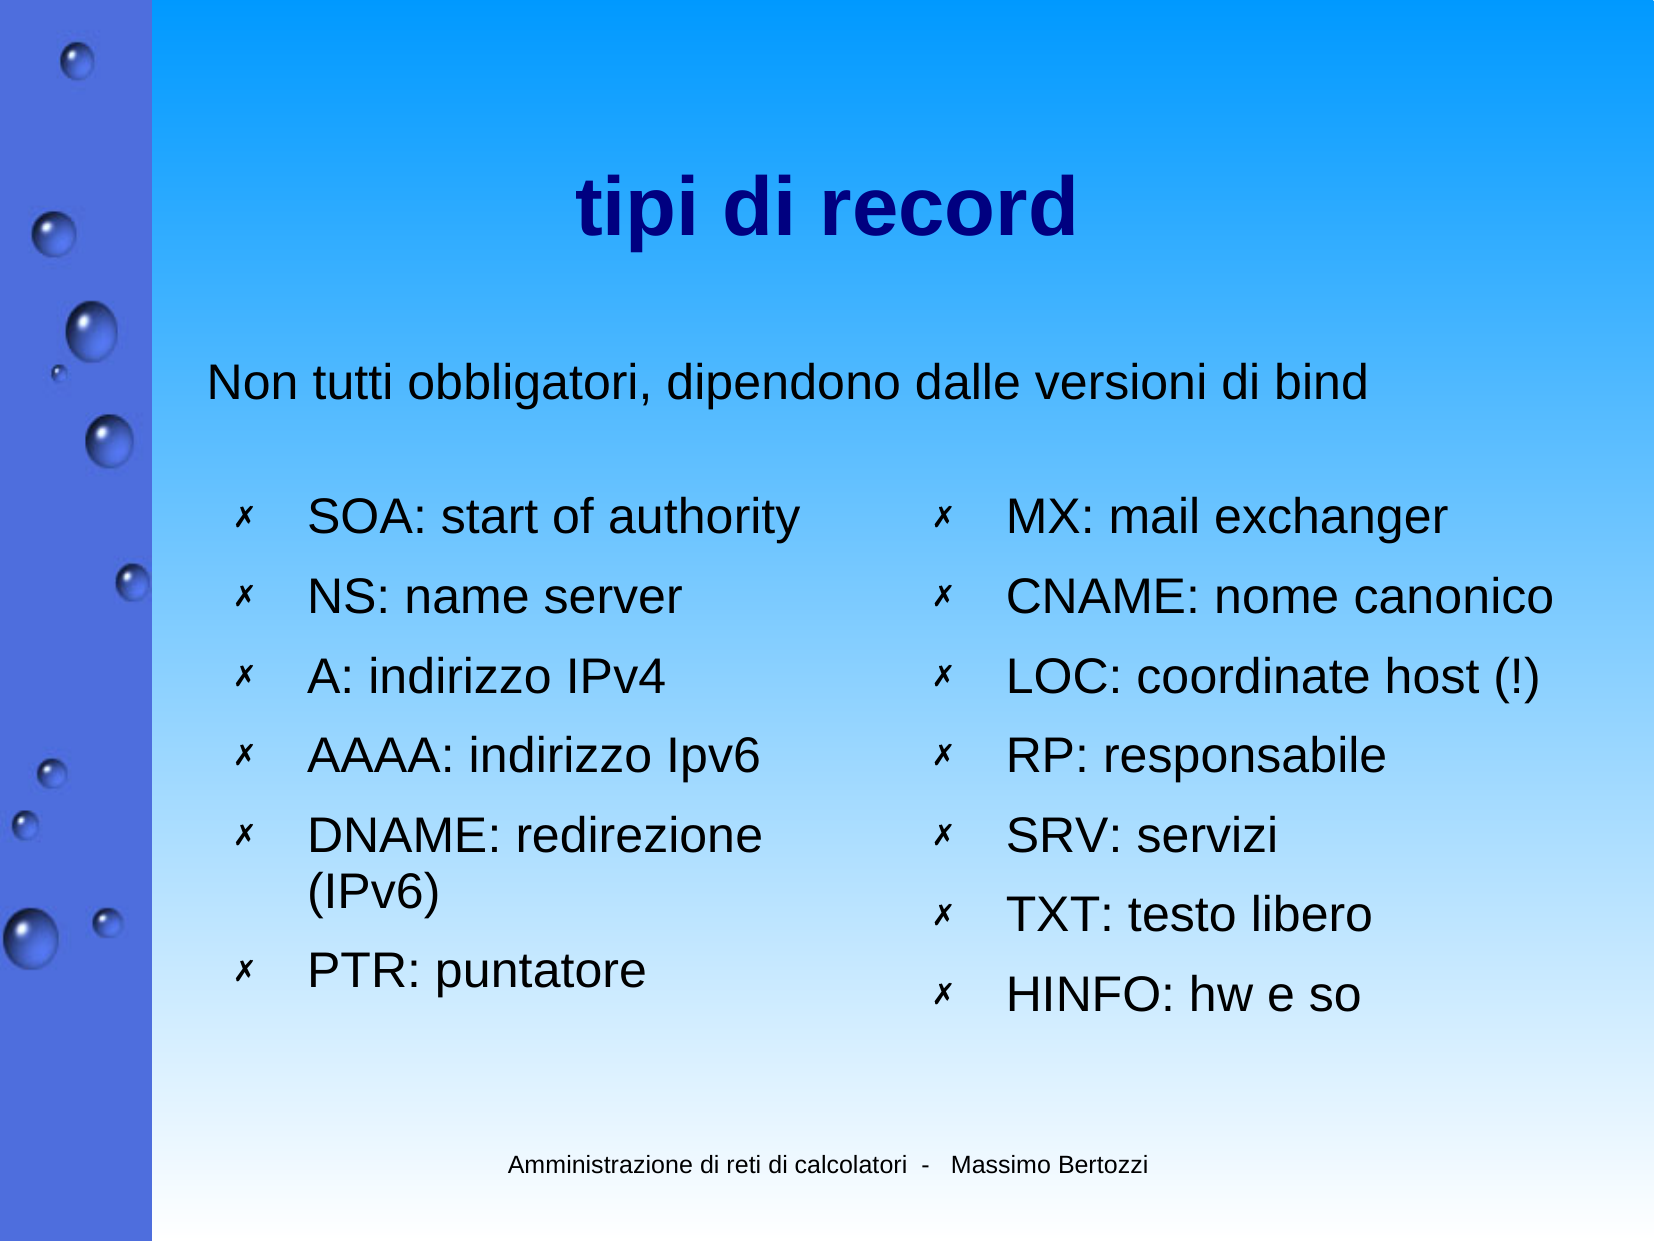

# tipi di record
Non tutti obbligatori, dipendono dalle versioni di bind
SOA: start of authority
NS: name server
A: indirizzo IPv4
AAAA: indirizzo Ipv6
DNAME: redirezione (IPv6)
PTR: puntatore
MX: mail exchanger
CNAME: nome canonico
LOC: coordinate host (!)
RP: responsabile
SRV: servizi
TXT: testo libero
HINFO: hw e so